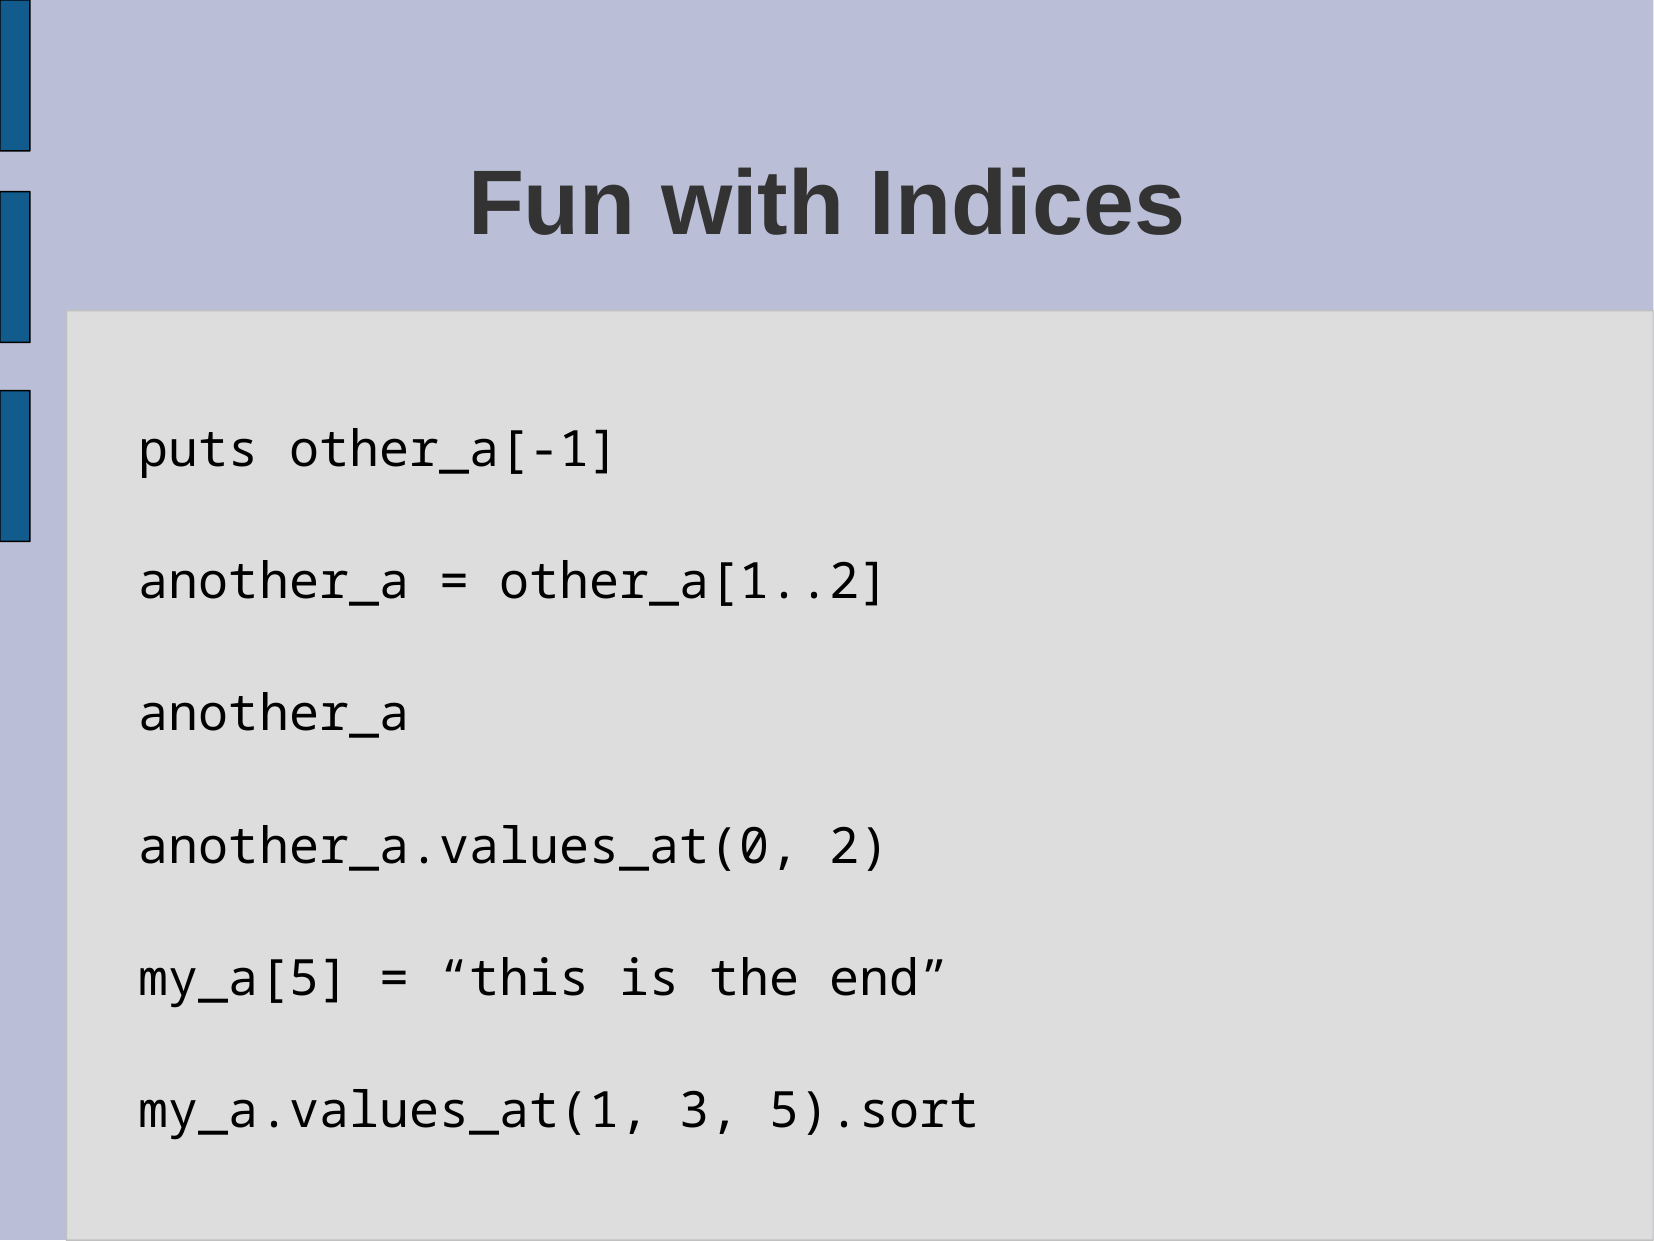

#
Fun with Indices
puts other_a[-1]
another_a = other_a[1..2]
another_a
another_a.values_at(0, 2)
my_a[5] = “this is the end”
my_a.values_at(1, 3, 5).sort